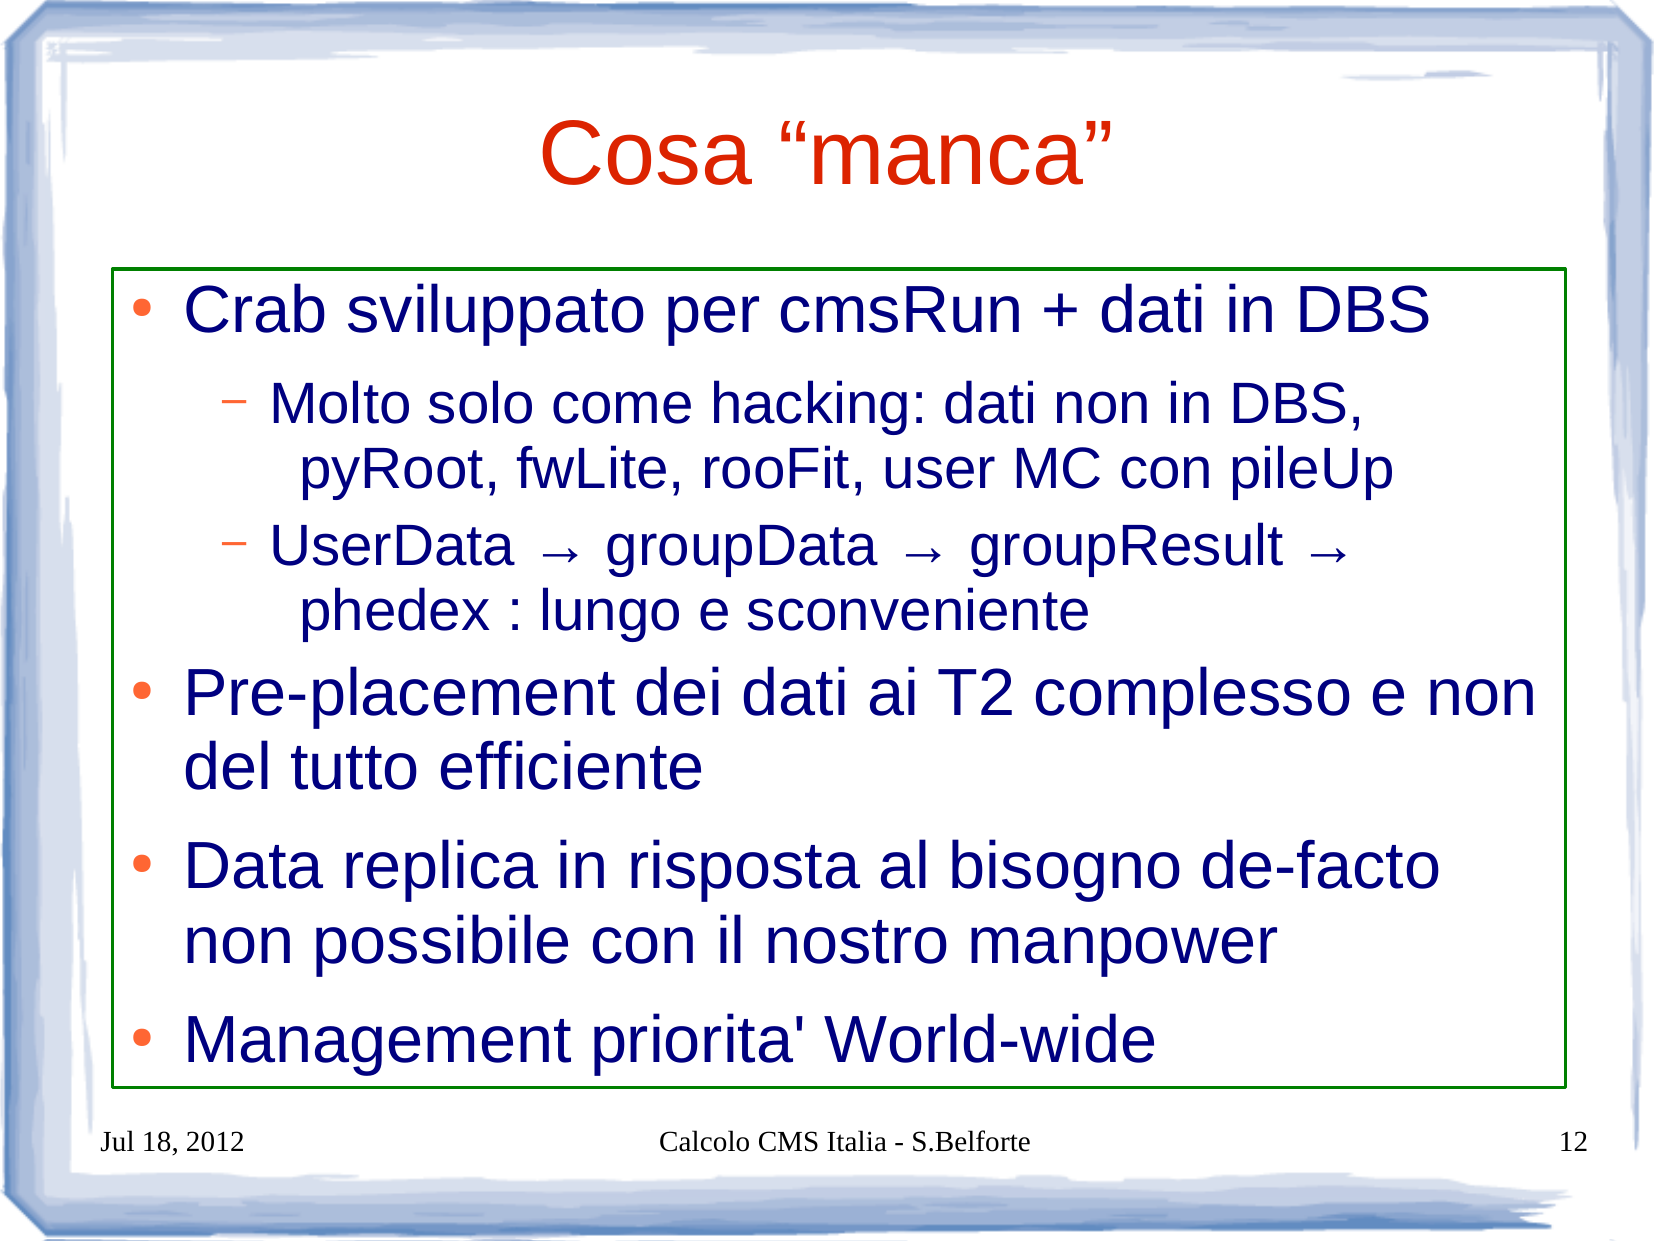

# Cosa “manca”
Crab sviluppato per cmsRun + dati in DBS
Molto solo come hacking: dati non in DBS, pyRoot, fwLite, rooFit, user MC con pileUp
UserData → groupData → groupResult → phedex : lungo e sconveniente
Pre-placement dei dati ai T2 complesso e non del tutto efficiente
Data replica in risposta al bisogno de-facto non possibile con il nostro manpower
Management priorita' World-wide
Jul 18, 2012
Calcolo CMS Italia - S.Belforte
12